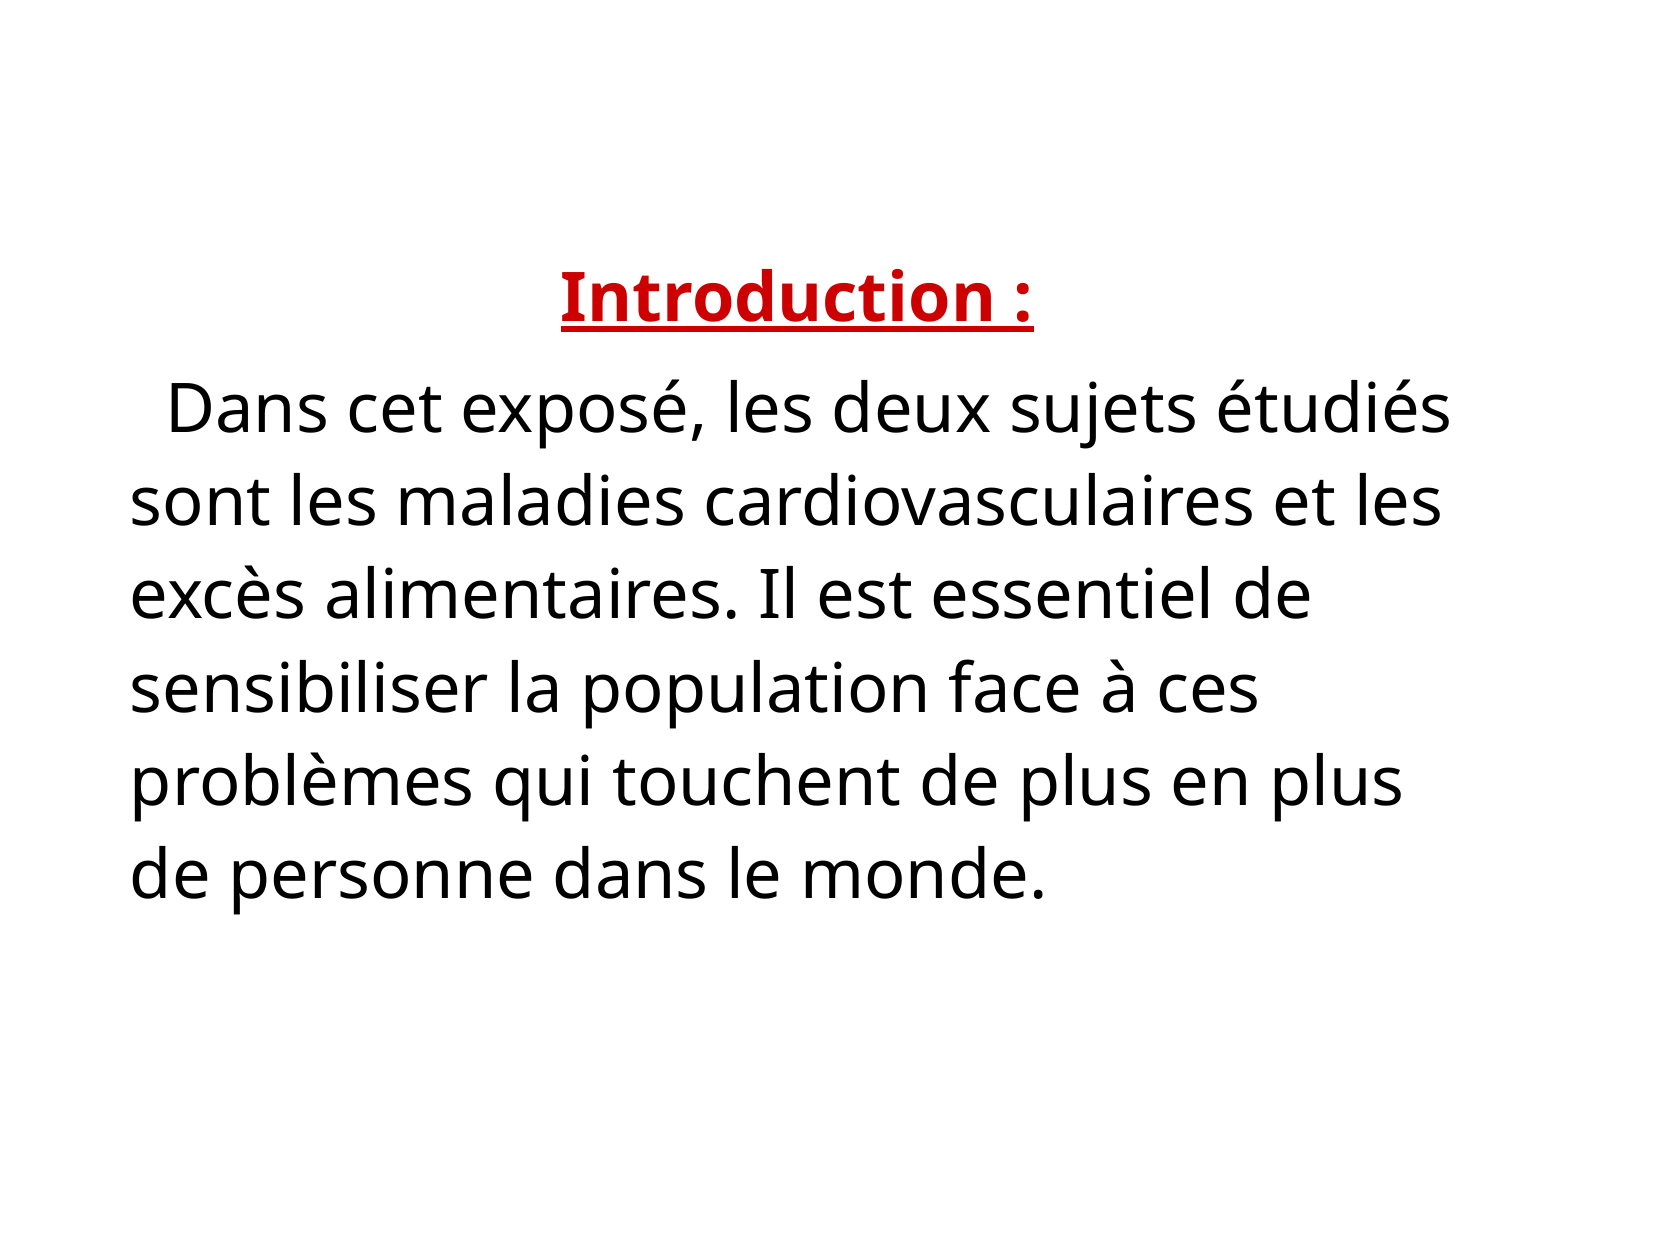

# Introduction :
 Dans cet exposé, les deux sujets étudiés sont les maladies cardiovasculaires et les excès alimentaires. Il est essentiel de sensibiliser la population face à ces problèmes qui touchent de plus en plus de personne dans le monde.